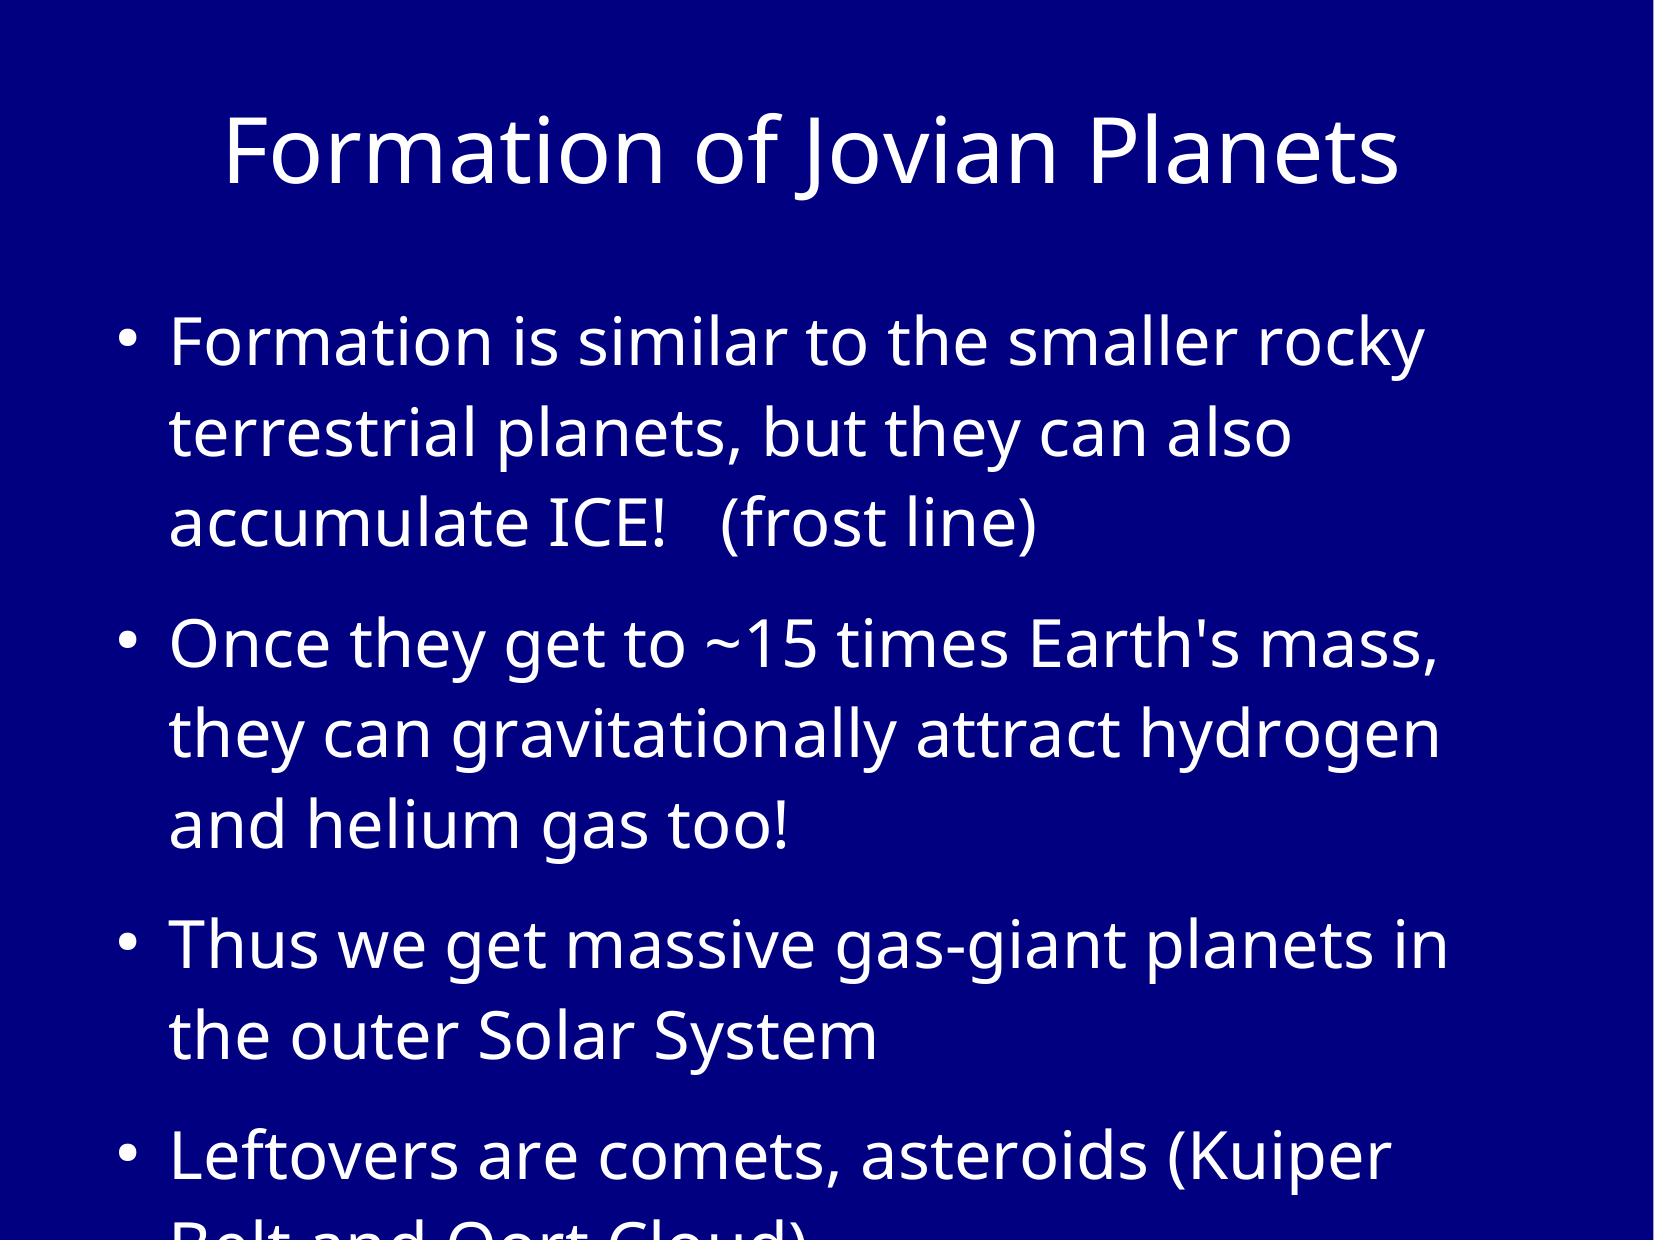

# Formation of Jovian Planets
Formation is similar to the smaller rocky terrestrial planets, but they can also accumulate ICE! (frost line)
Once they get to ~15 times Earth's mass, they can gravitationally attract hydrogen and helium gas too!
Thus we get massive gas-giant planets in the outer Solar System
Leftovers are comets, asteroids (Kuiper Belt and Oort Cloud)